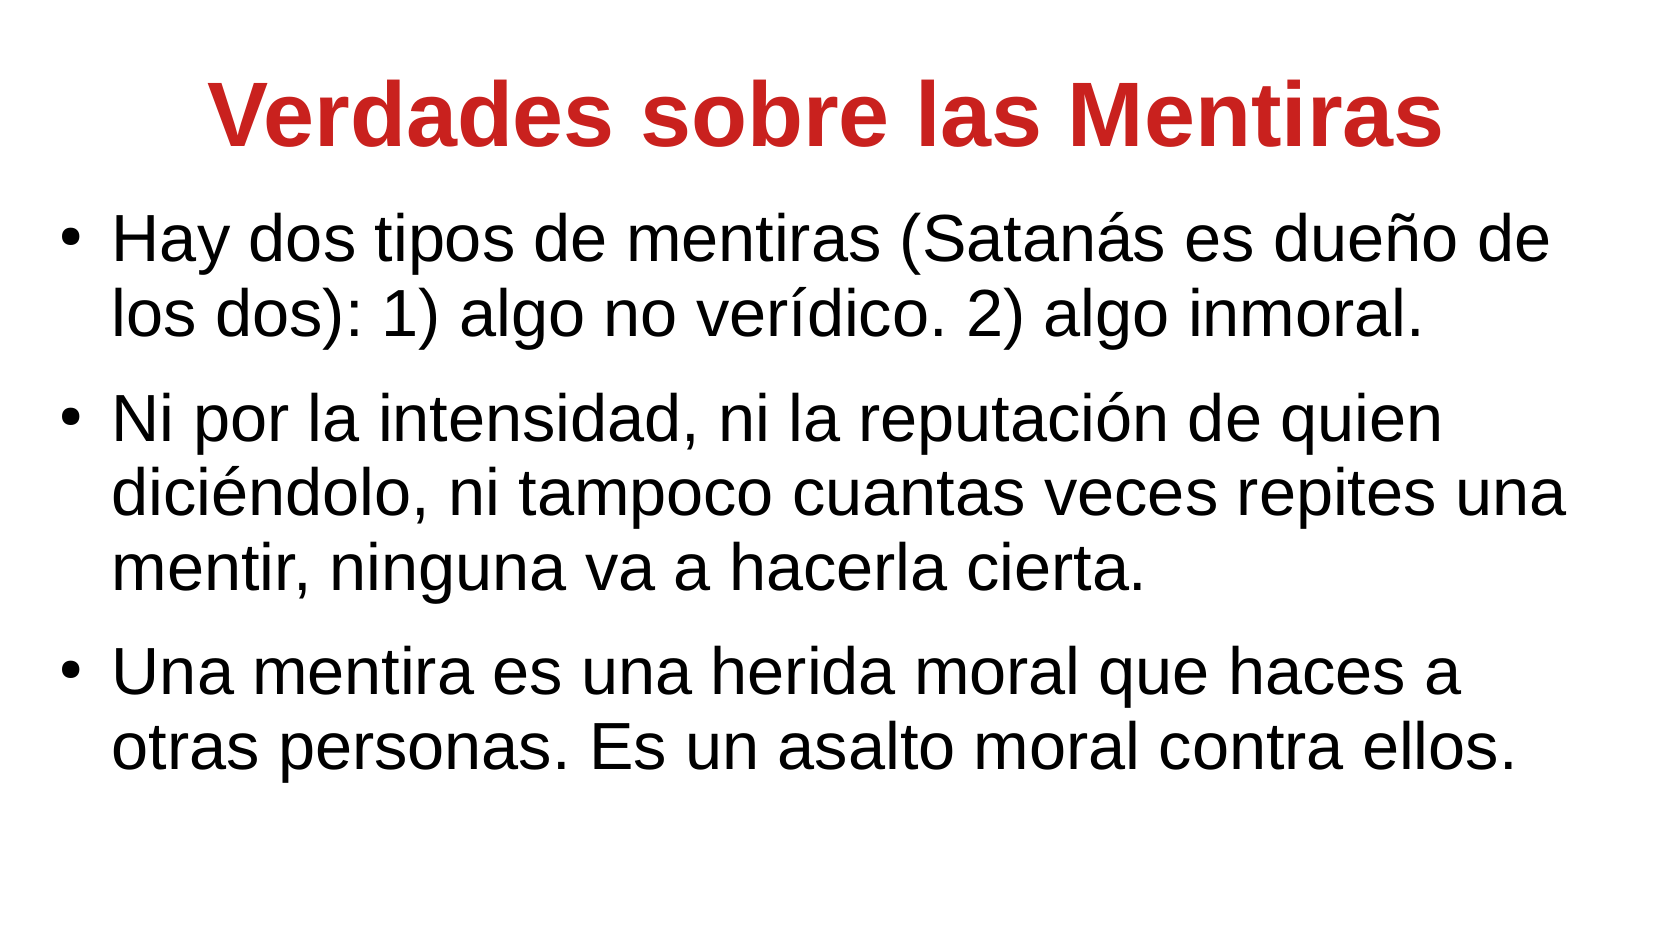

# Verdades sobre las Mentiras
Hay dos tipos de mentiras (Satanás es dueño de los dos): 1) algo no verídico. 2) algo inmoral.
Ni por la intensidad, ni la reputación de quien diciéndolo, ni tampoco cuantas veces repites una mentir, ninguna va a hacerla cierta.
Una mentira es una herida moral que haces a otras personas. Es un asalto moral contra ellos.